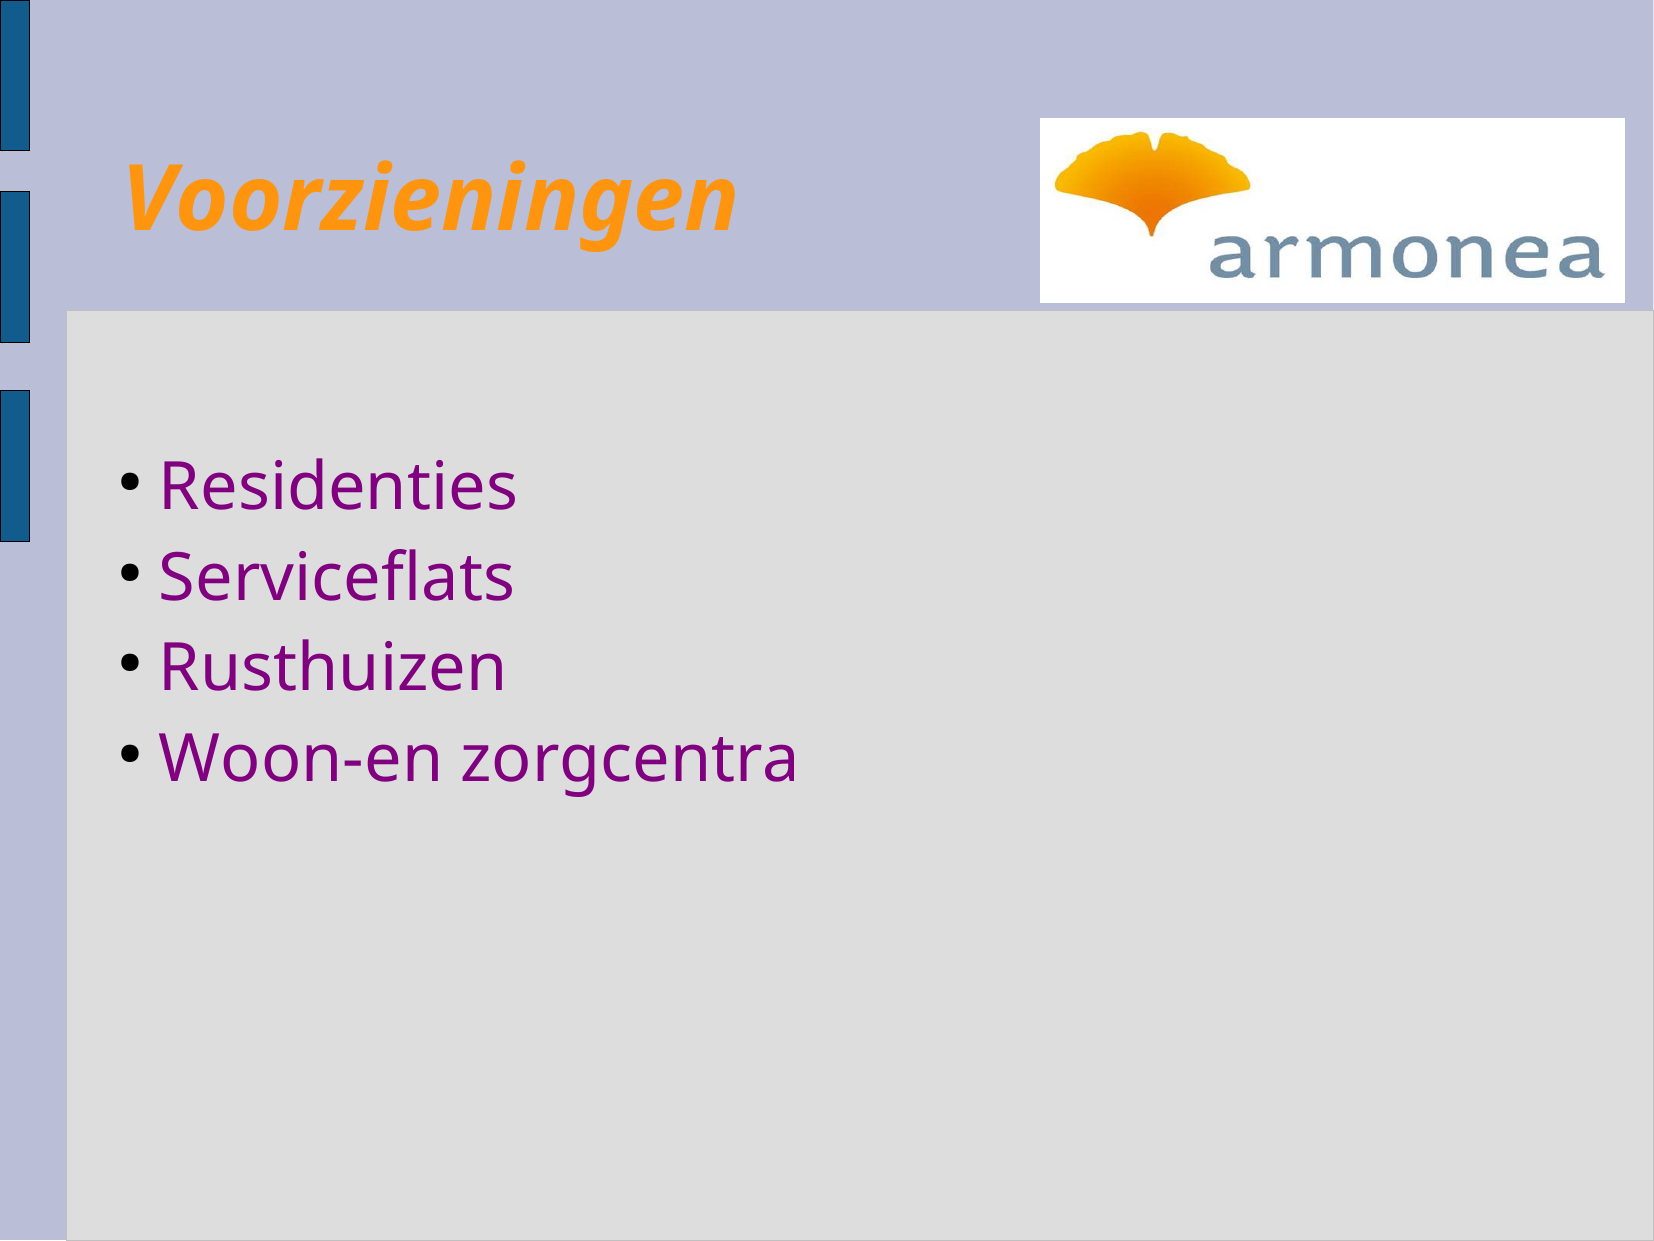

# Voorzieningen
 Residenties
 Serviceflats
 Rusthuizen
 Woon-en zorgcentra